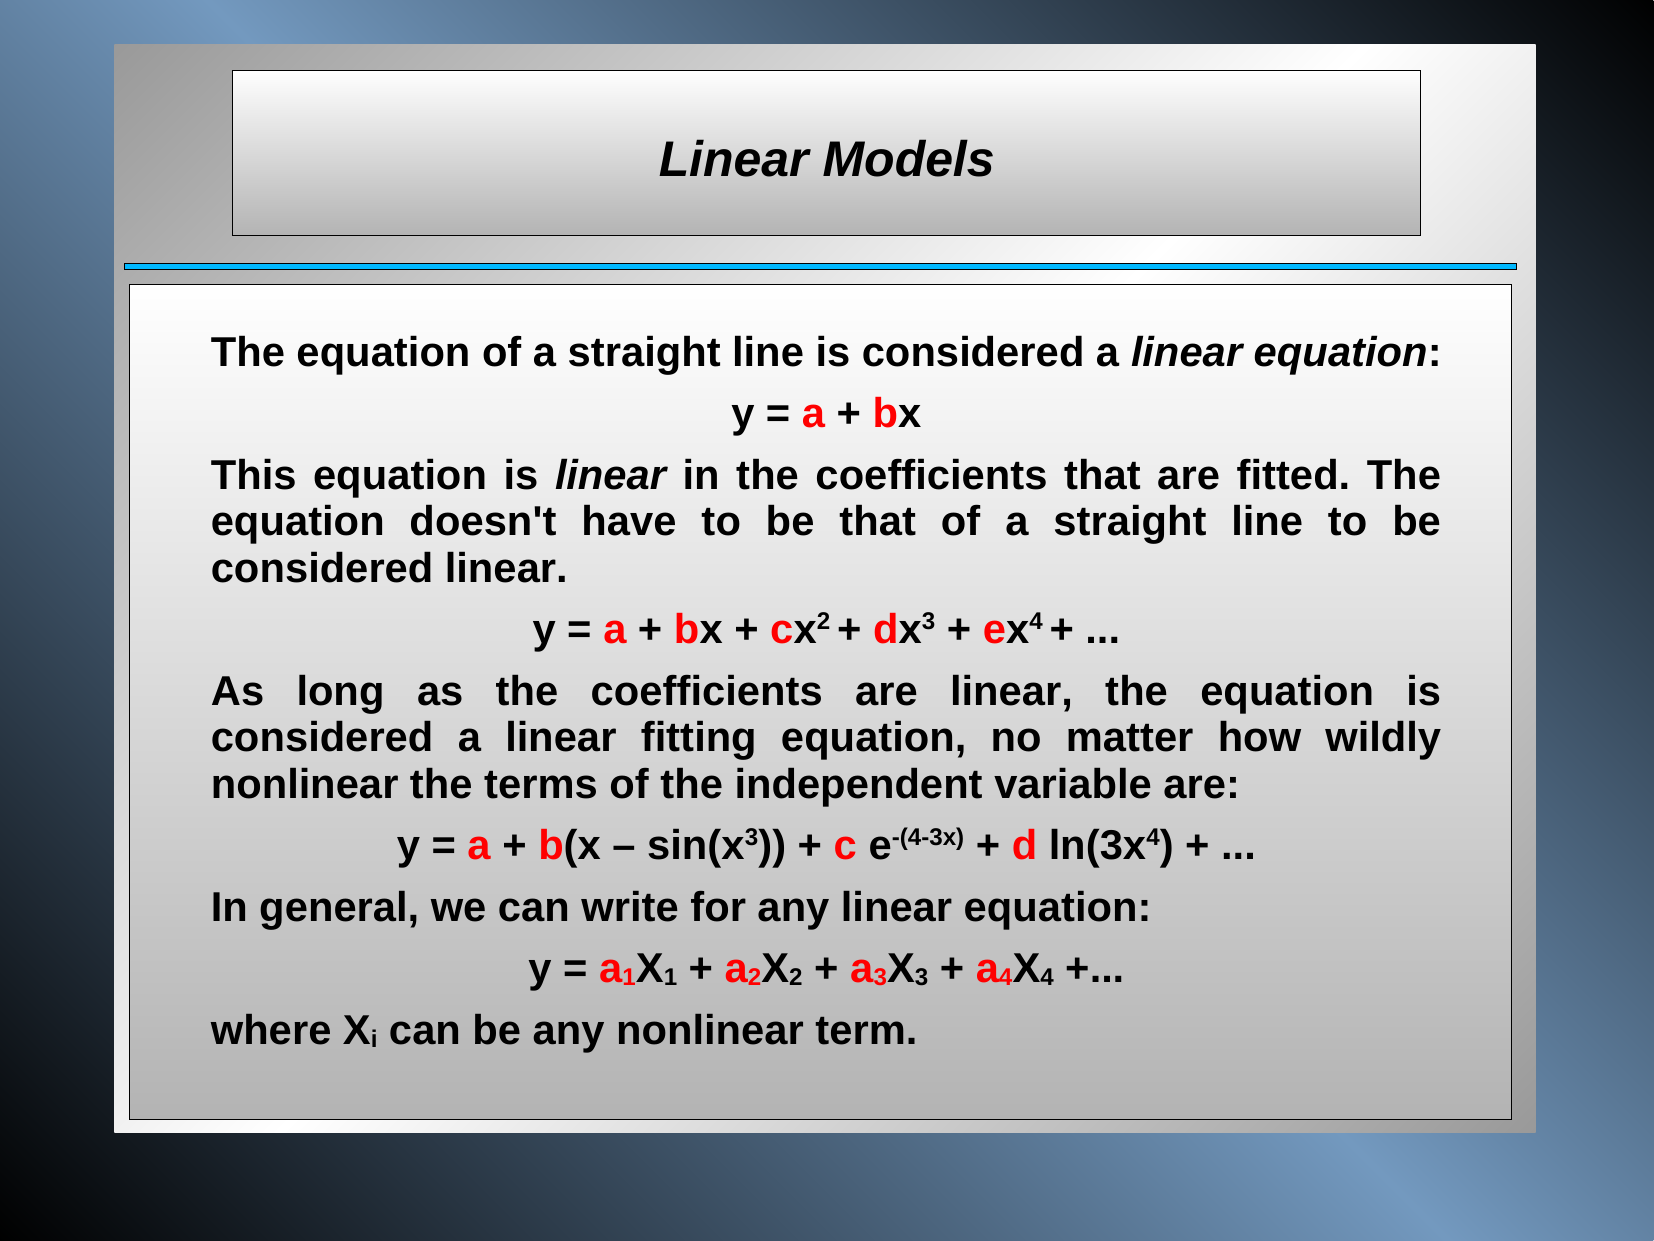

Linear Models
The equation of a straight line is considered a linear equation:
y = a + bx
This equation is linear in the coefficients that are fitted. The equation doesn't have to be that of a straight line to be considered linear.
y = a + bx + cx2 + dx3 + ex4 + ...
As long as the coefficients are linear, the equation is considered a linear fitting equation, no matter how wildly nonlinear the terms of the independent variable are:
y = a + b(x – sin(x3)) + c e-(4-3x) + d ln(3x4) + ...
In general, we can write for any linear equation:
y = a1X1 + a2X2 + a3X3 + a4X4 +...
where Xi can be any nonlinear term.